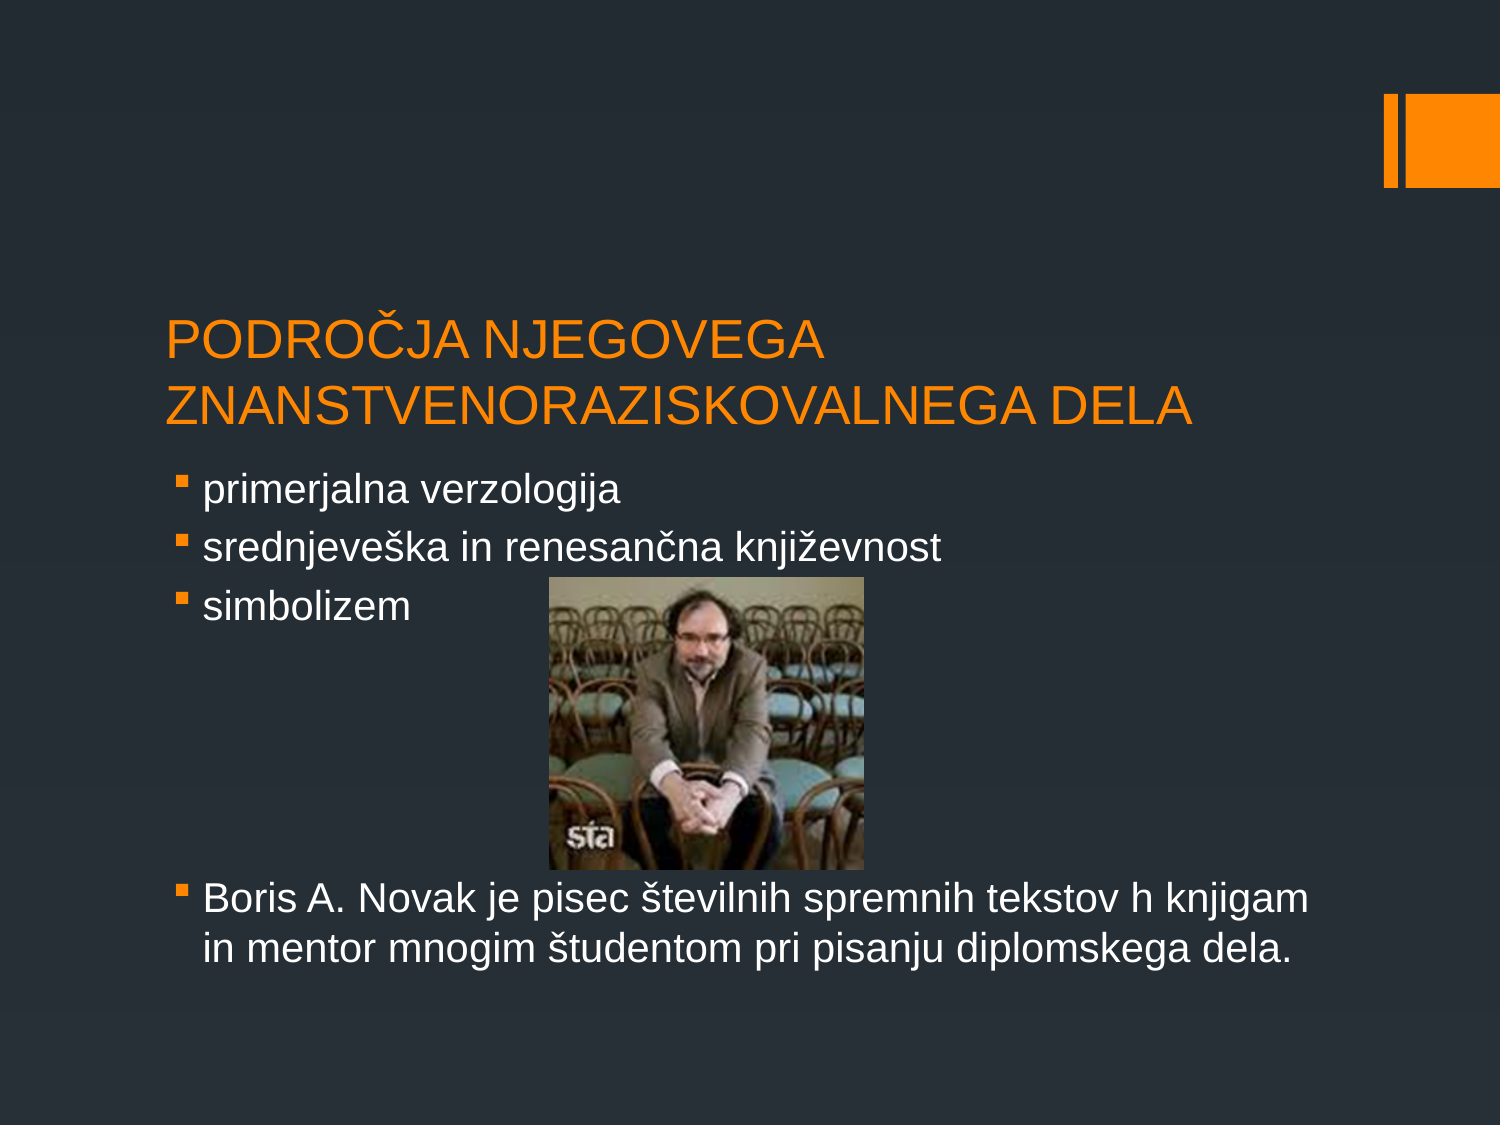

# PODROČJA NJEGOVEGA ZNANSTVENORAZISKOVALNEGA DELA
primerjalna verzologija
srednjeveška in renesančna književnost
simbolizem
Boris A. Novak je pisec številnih spremnih tekstov h knjigam in mentor mnogim študentom pri pisanju diplomskega dela.